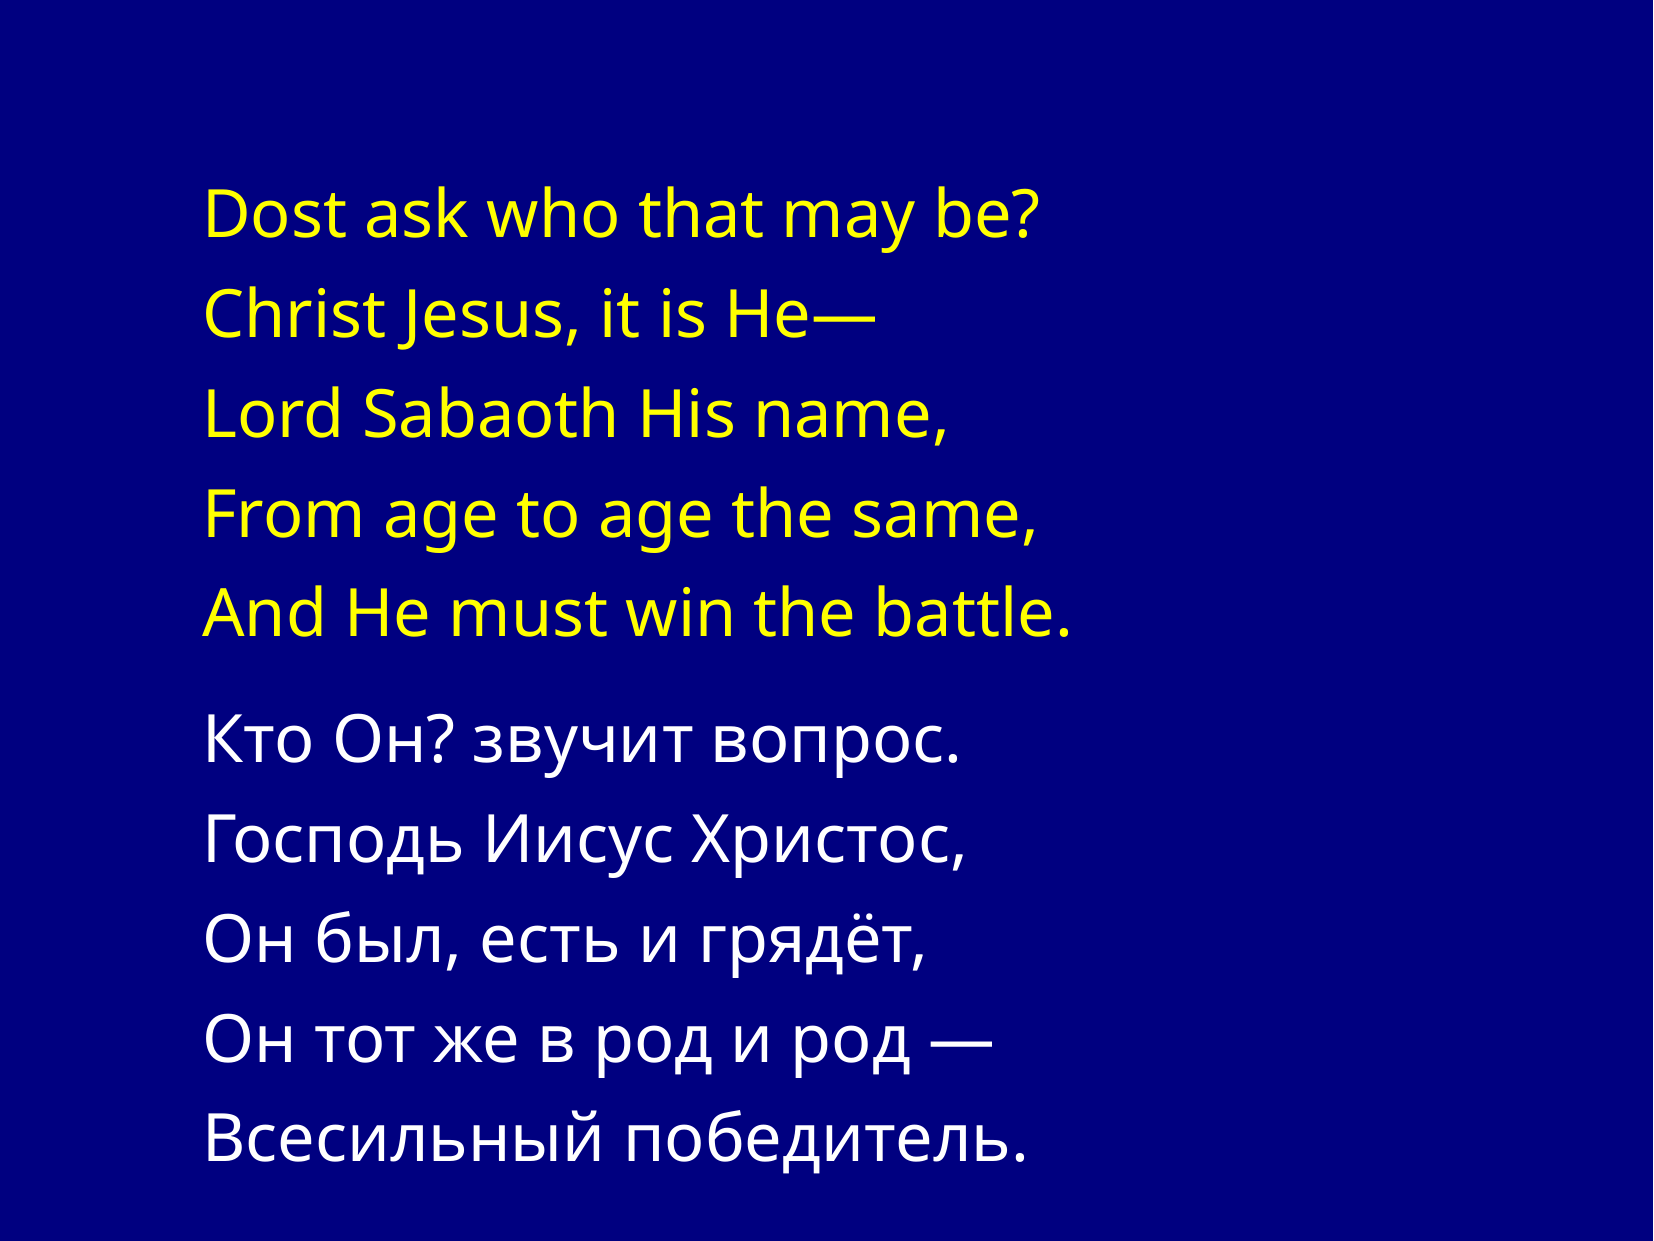

Dost ask who that may be?
	Christ Jesus, it is He—
	Lord Sabaoth His name,
	From age to age the same,
	And He must win the battle.
	Кто Он? звучит вопрос.
	Господь Иисус Христос,
	Он был, есть и грядёт,
	Он тот же в род и род —
	Всесильный победитель.